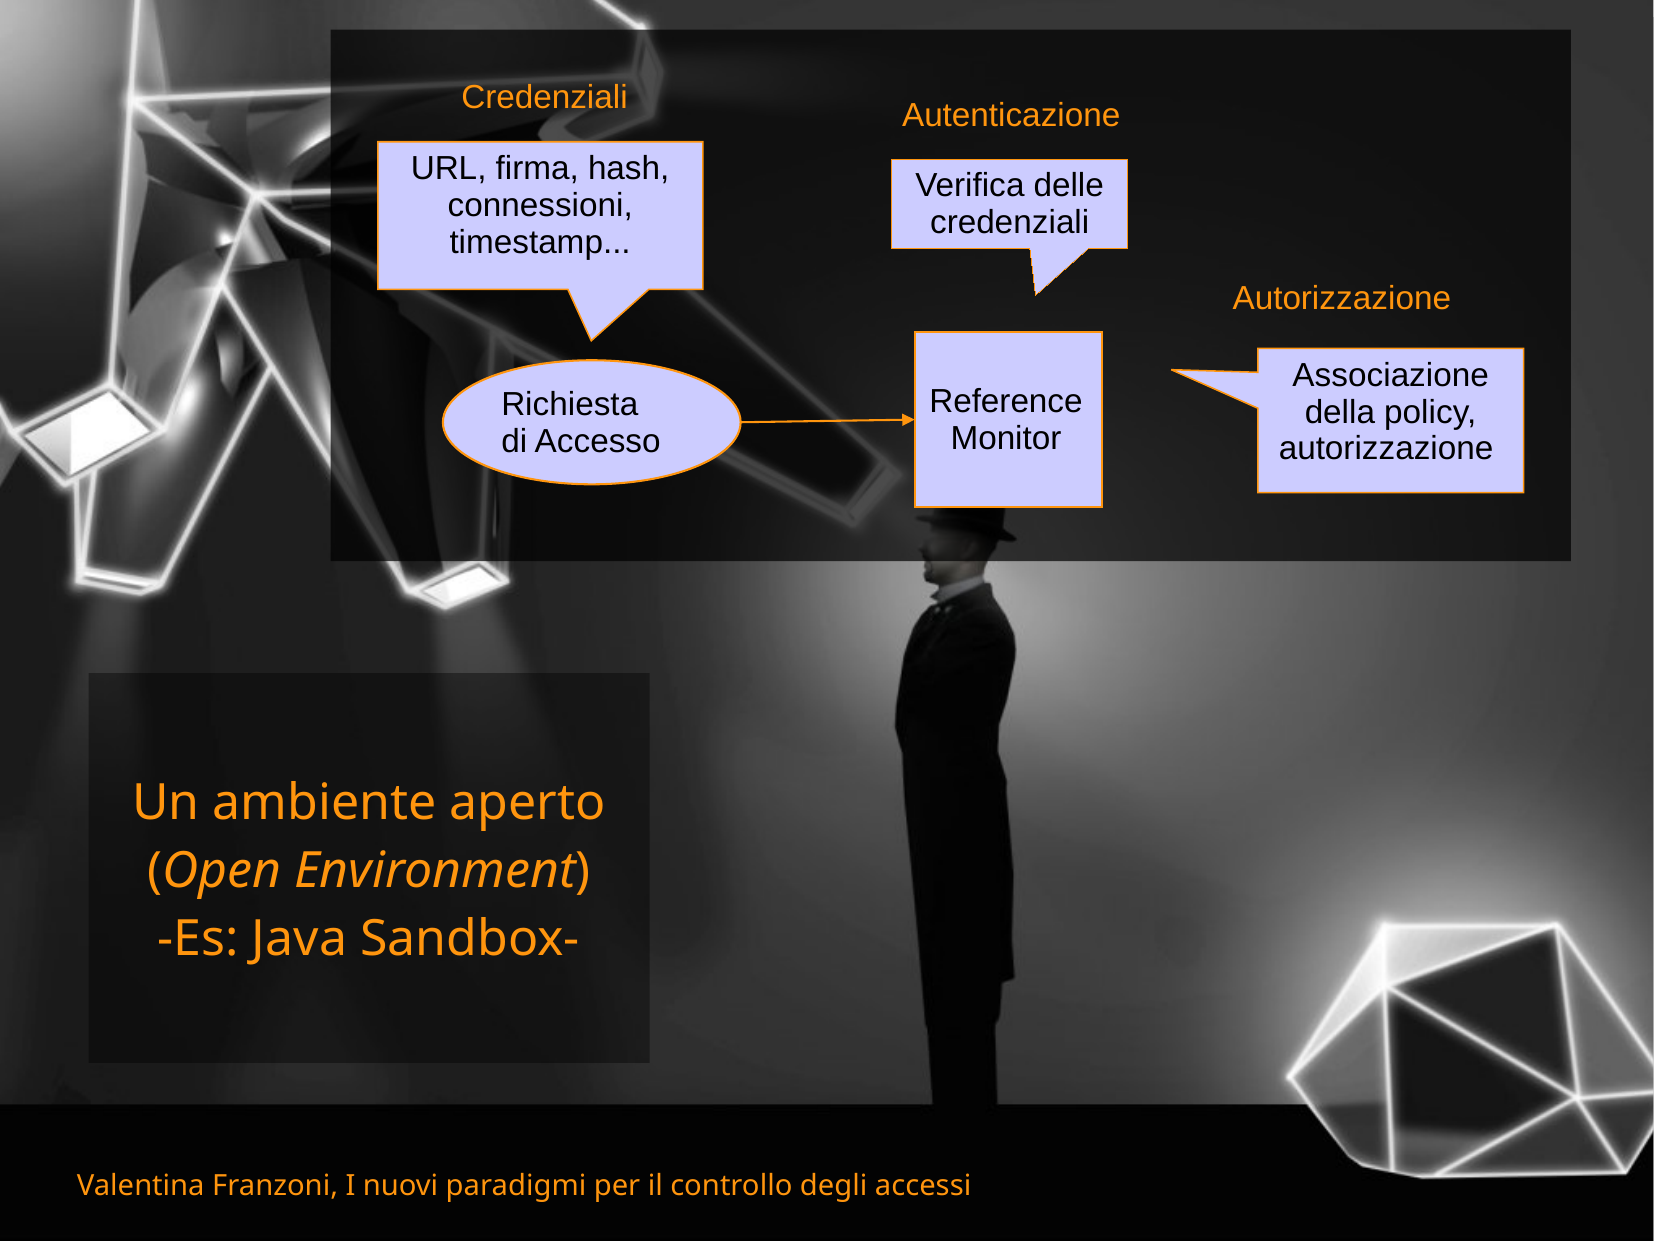

Credenziali
Autenticazione
URL, firma, hash, connessioni, timestamp...
Verifica delle credenziali
Autorizzazione
Reference
Monitor
Associazione della policy,
autorizzazione
Richiesta
di Accesso
Un ambiente aperto
(Open Environment)
-Es: Java Sandbox-
# Valentina Franzoni, I nuovi paradigmi per il controllo degli accessi